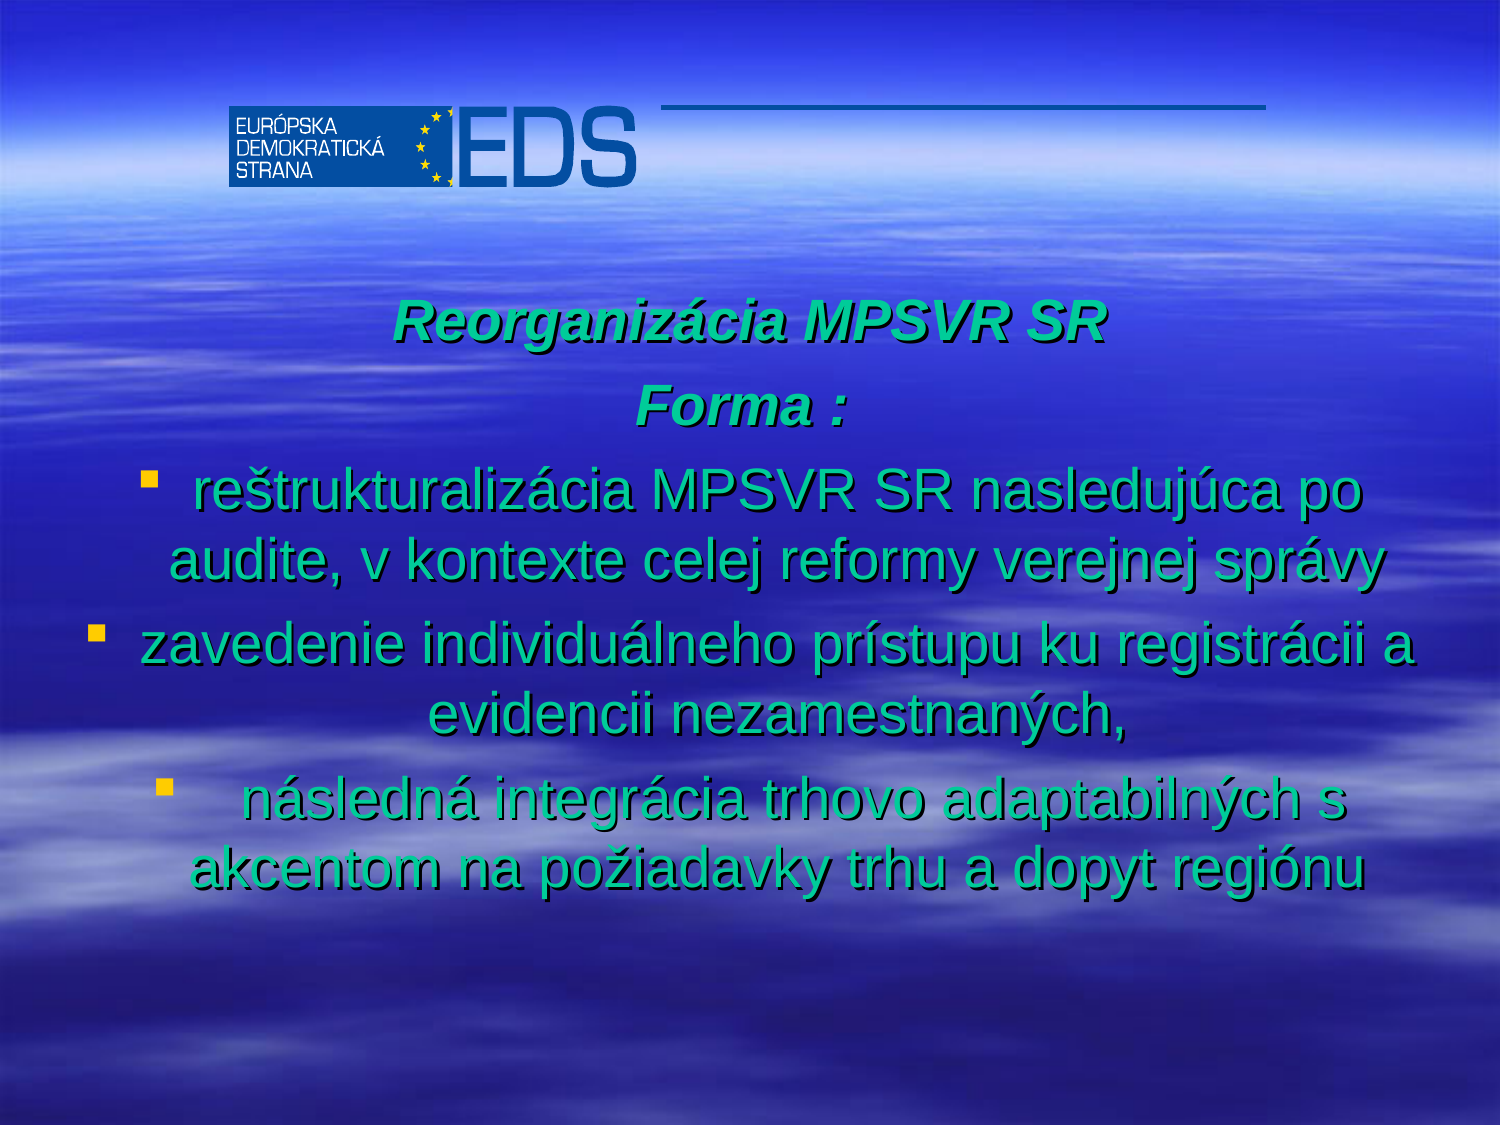

# Reorganizácia MPSVR SR
Forma :
reštrukturalizácia MPSVR SR nasledujúca po audite, v kontexte celej reformy verejnej správy
zavedenie individuálneho prístupu ku registrácii a evidencii nezamestnaných,
 následná integrácia trhovo adaptabilných s akcentom na požiadavky trhu a dopyt regiónu